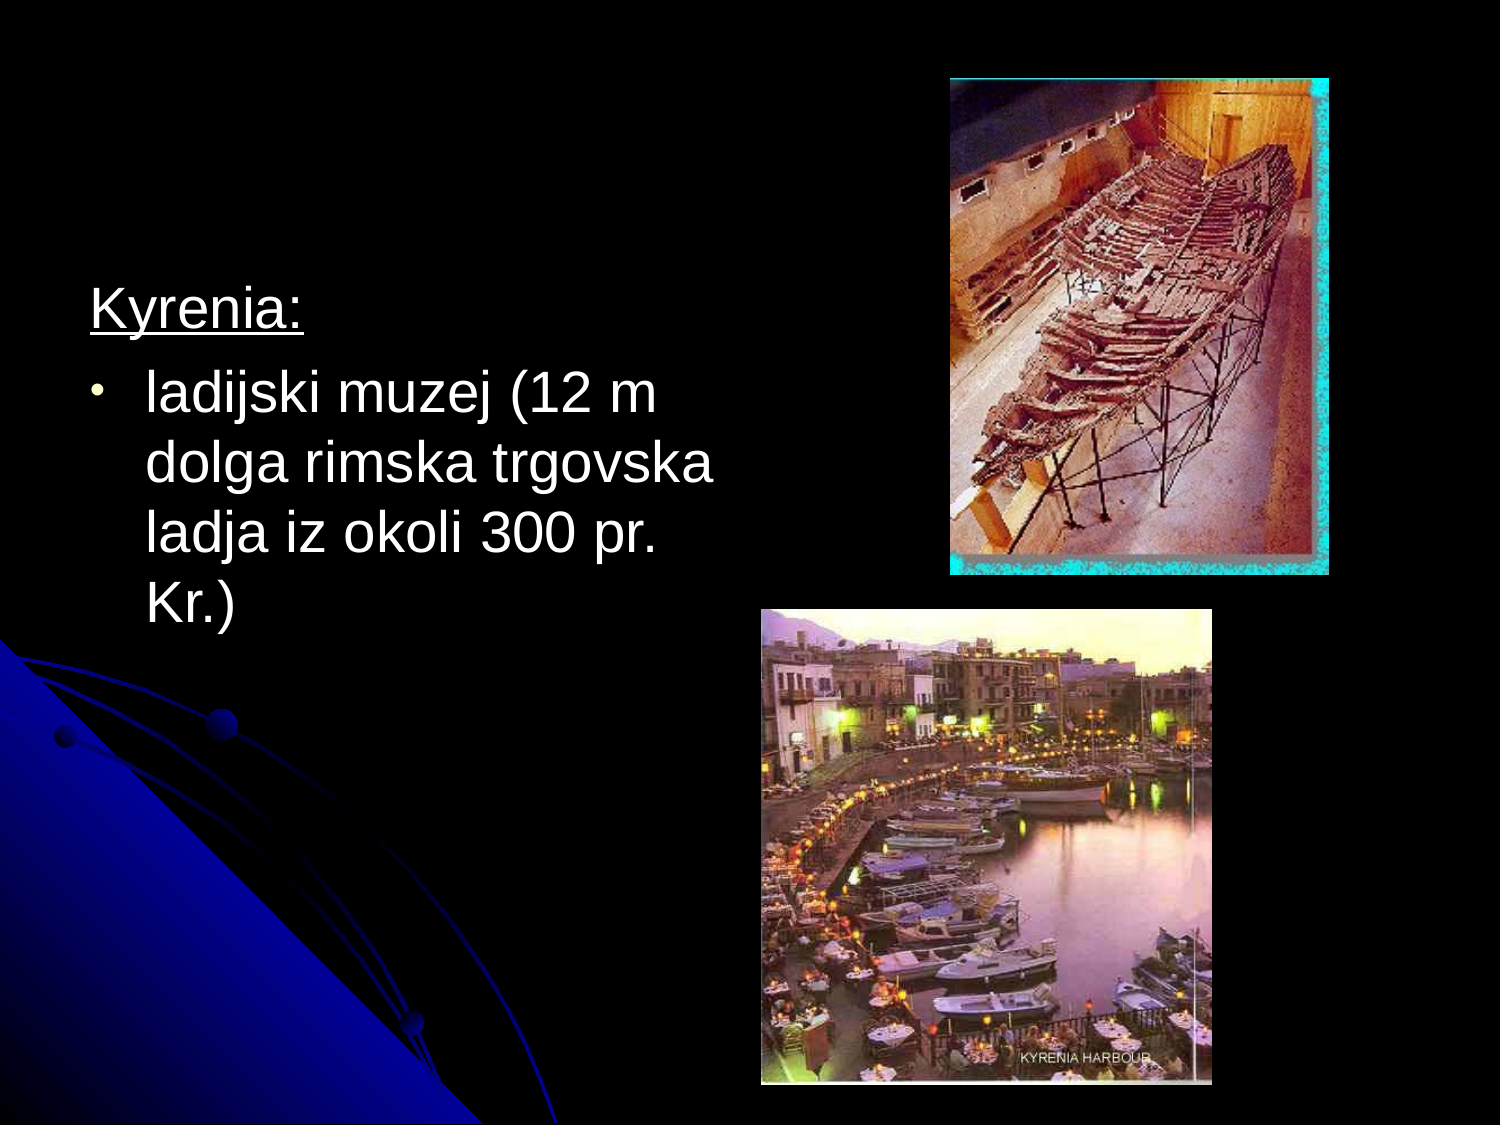

# Kyrenia:
ladijski muzej (12 m dolga rimska trgovska ladja iz okoli 300 pr. Kr.)